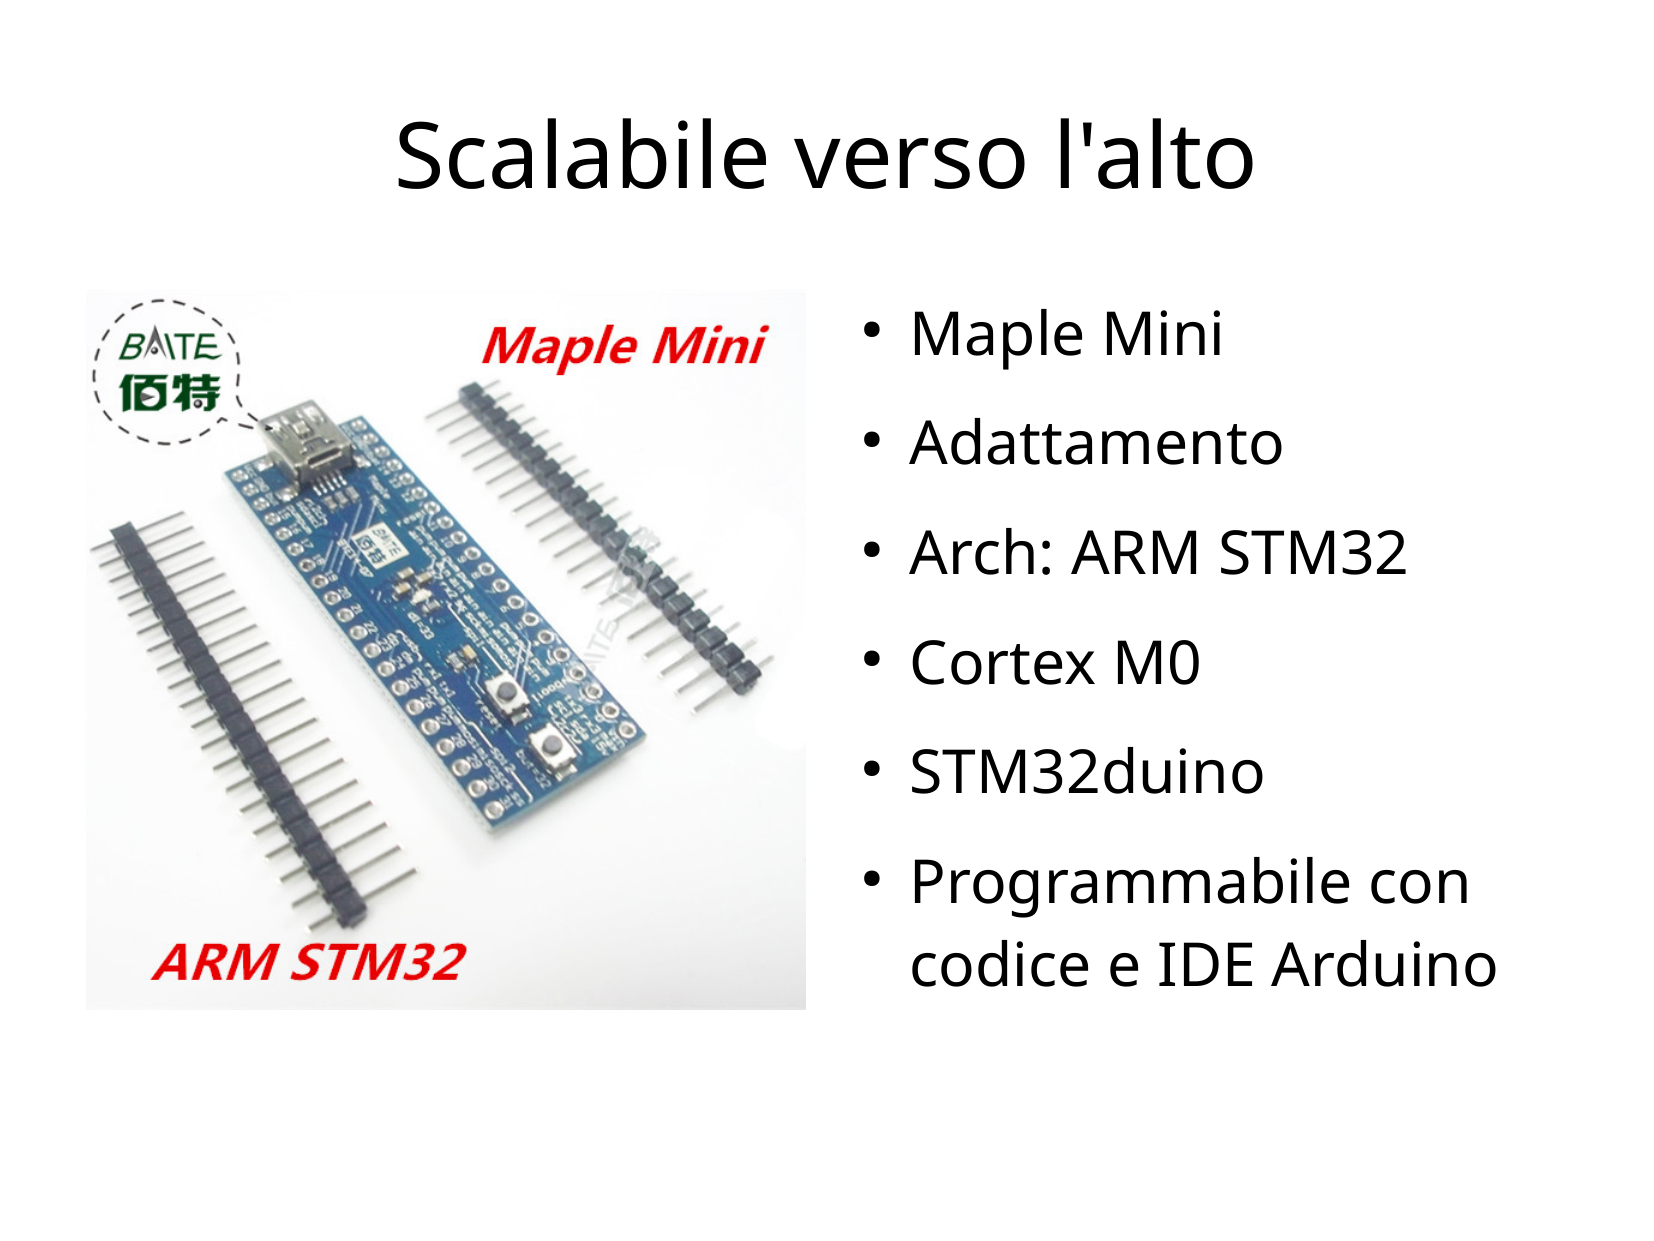

# Scalabile verso l'alto
Maple Mini
Adattamento
Arch: ARM STM32
Cortex M0
STM32duino
Programmabile con codice e IDE Arduino